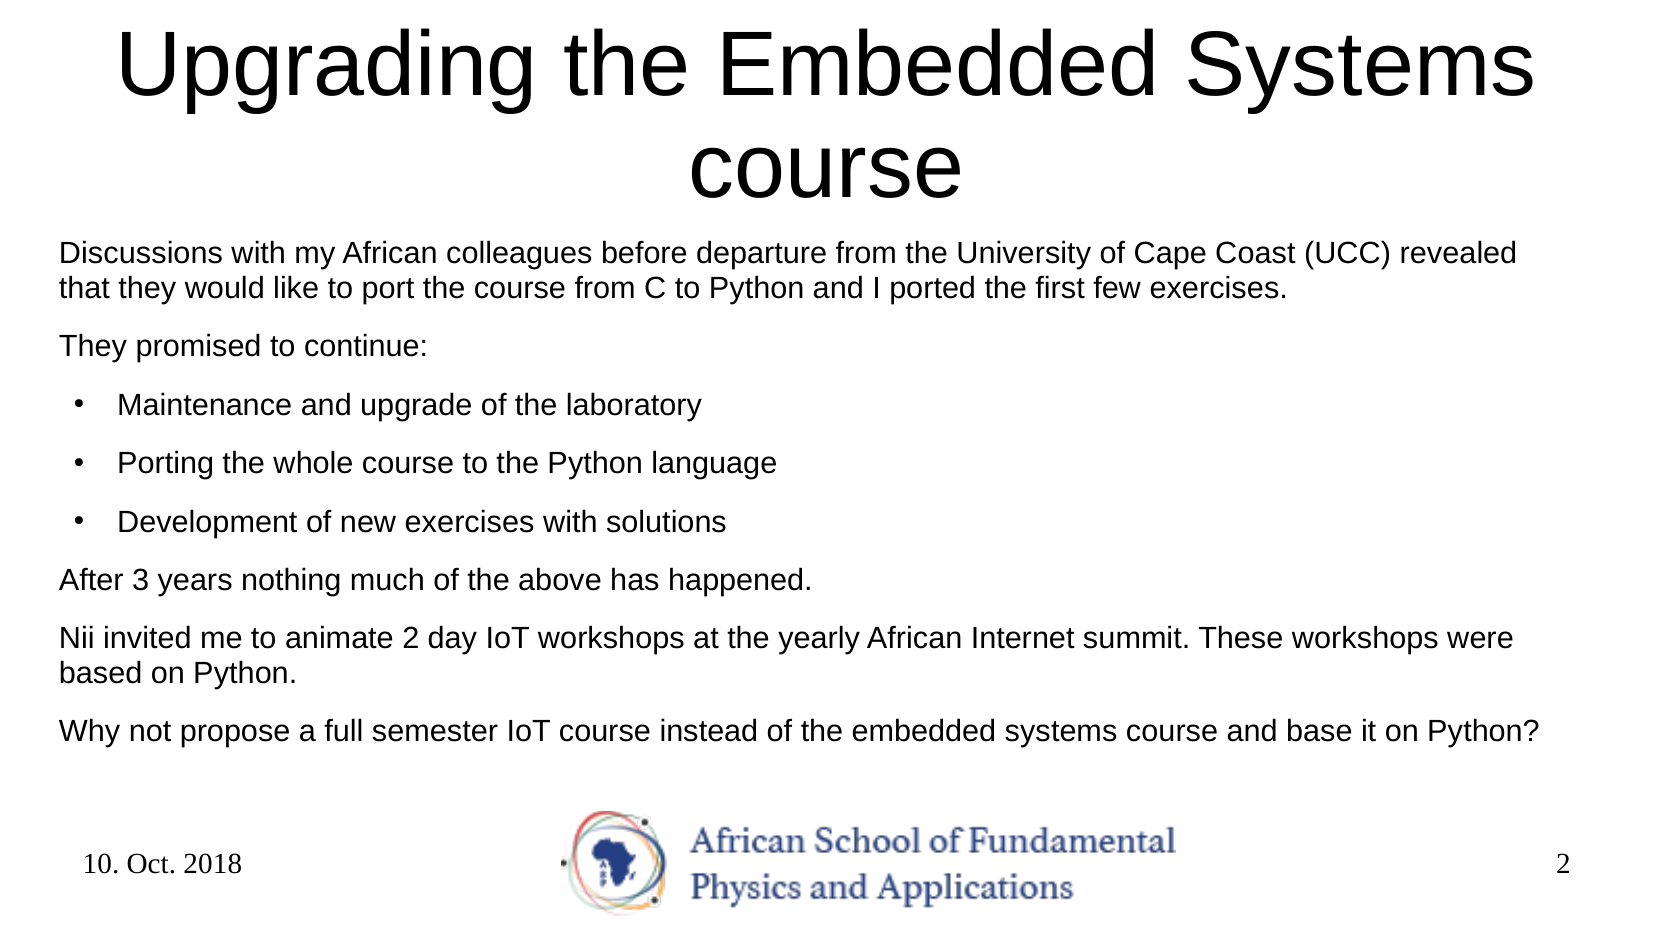

# Upgrading the Embedded Systems course
Discussions with my African colleagues before departure from the University of Cape Coast (UCC) revealed that they would like to port the course from C to Python and I ported the first few exercises.
They promised to continue:
Maintenance and upgrade of the laboratory
Porting the whole course to the Python language
Development of new exercises with solutions
After 3 years nothing much of the above has happened.
Nii invited me to animate 2 day IoT workshops at the yearly African Internet summit. These workshops were based on Python.
Why not propose a full semester IoT course instead of the embedded systems course and base it on Python?
10. Oct. 2018
2